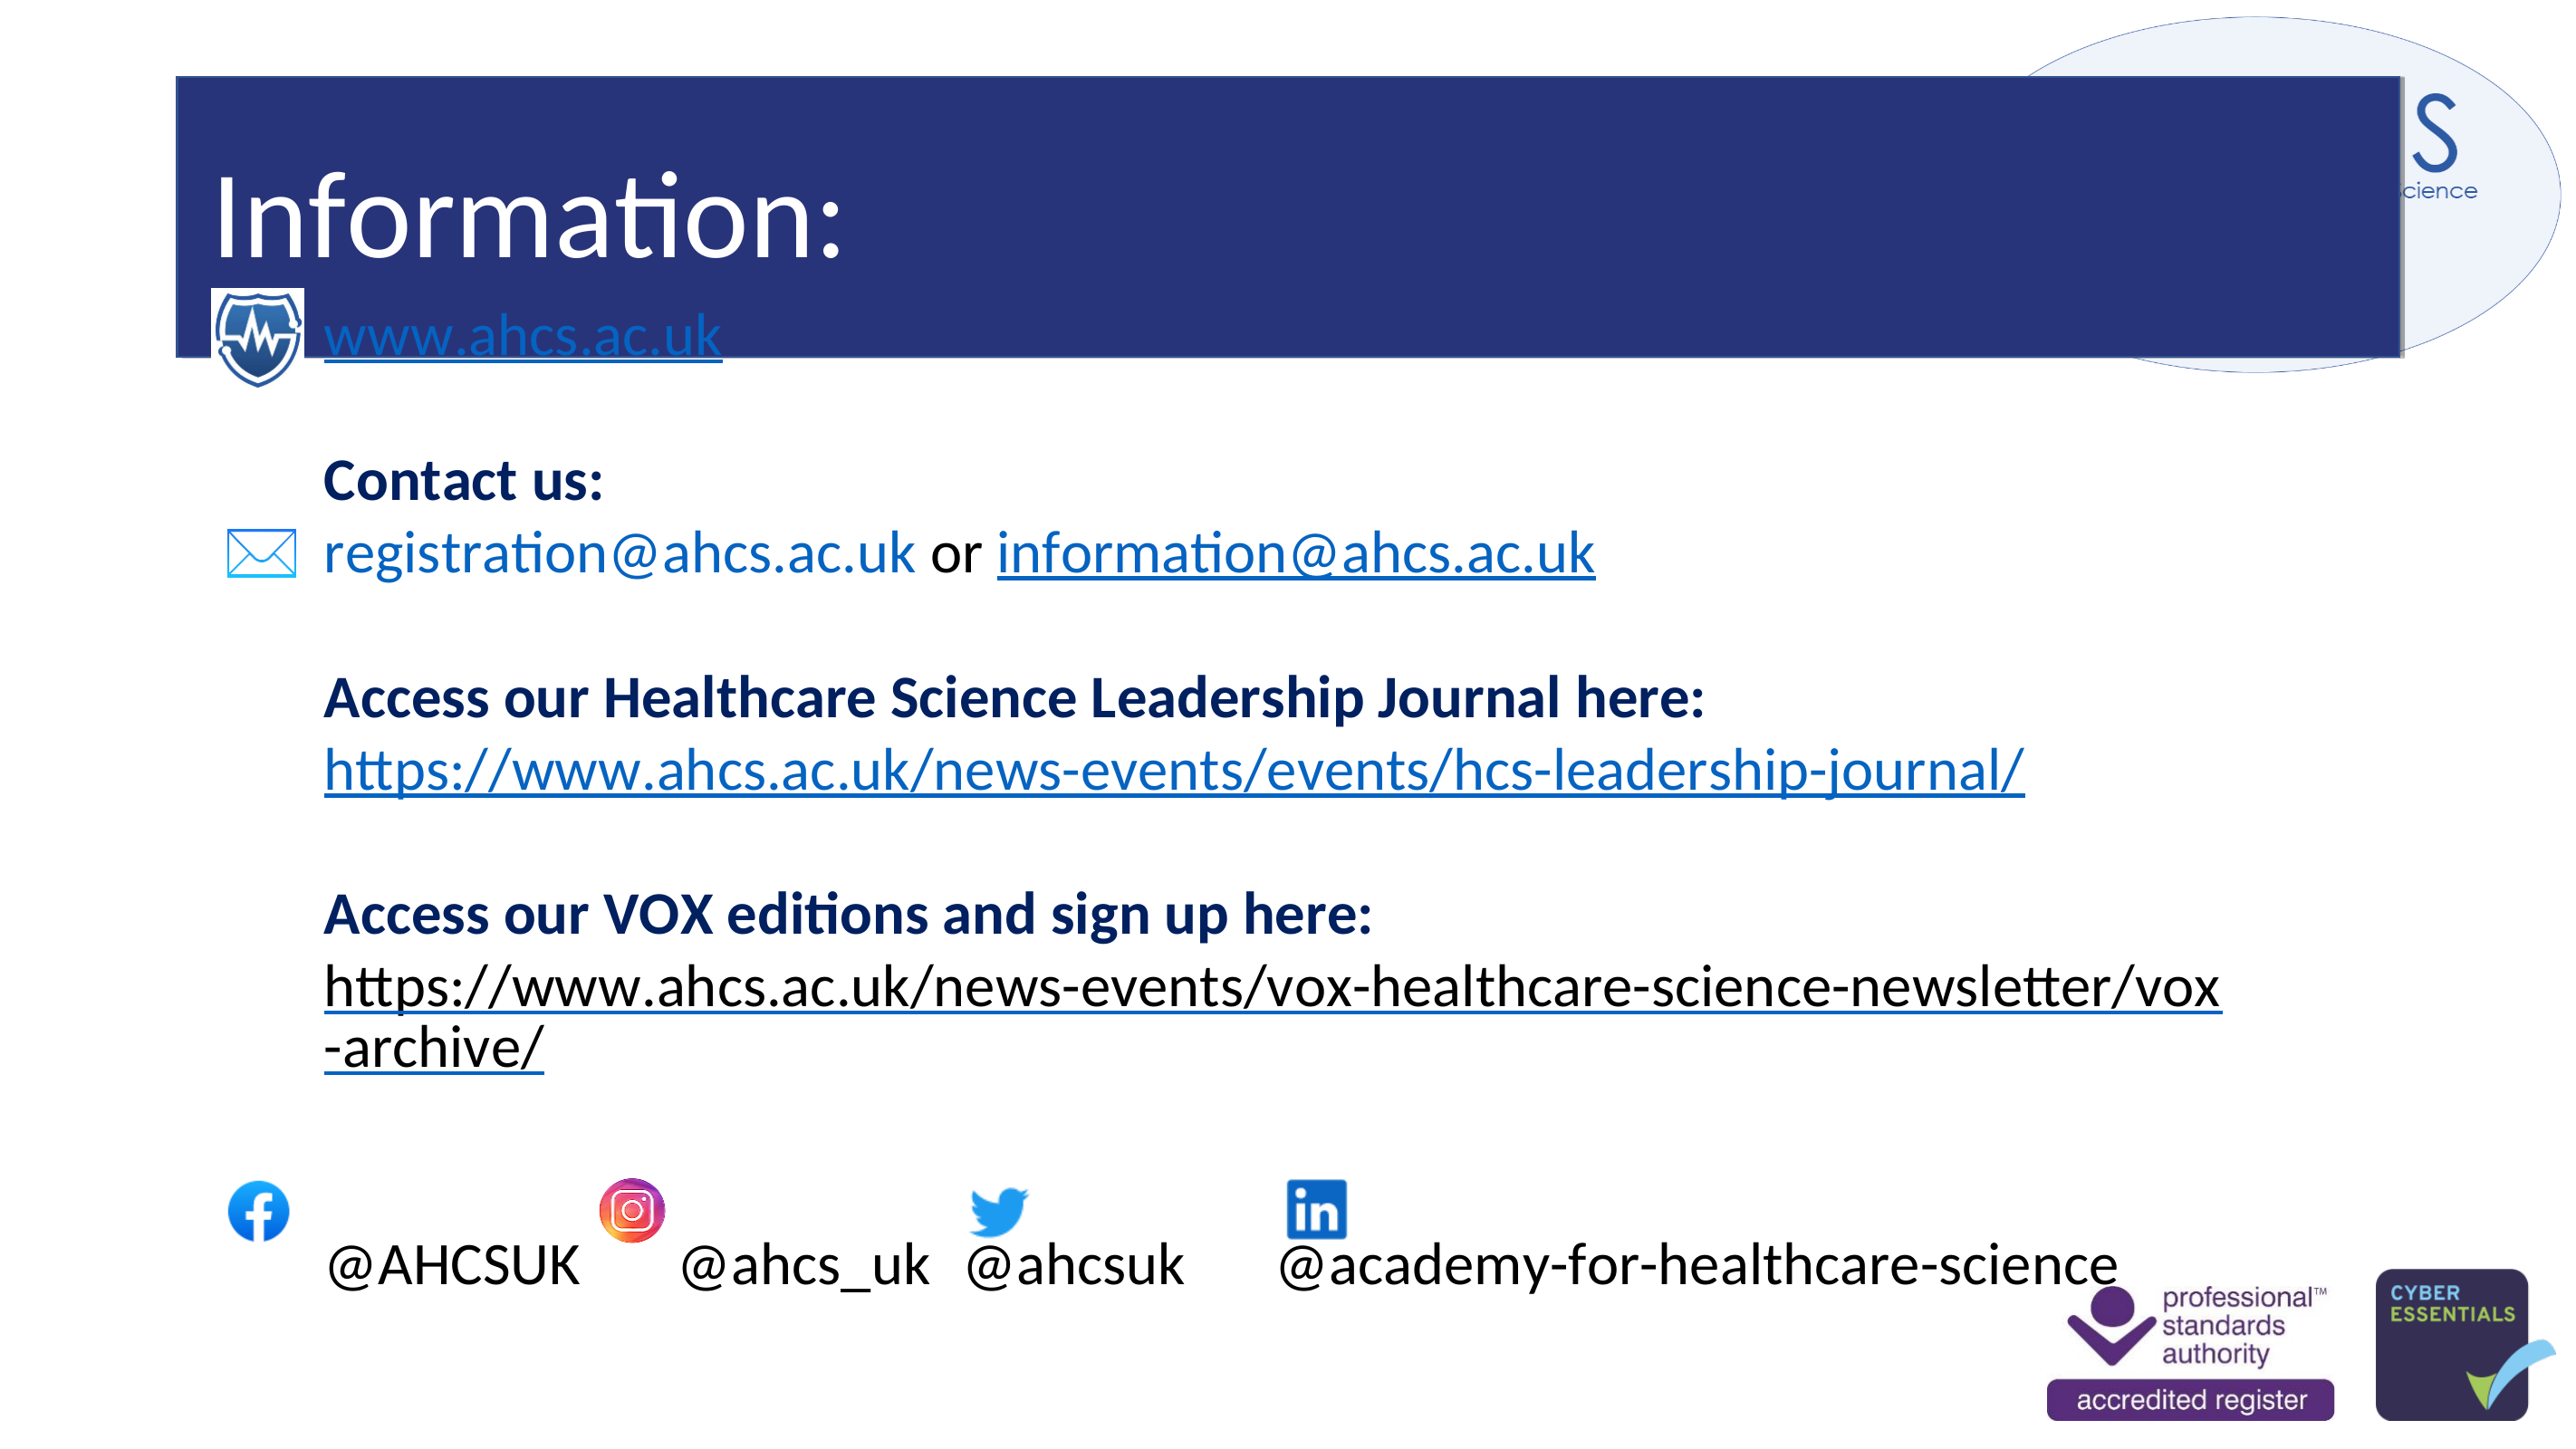

# Information:
www.ahcs.ac.uk
Contact us:
registration@ahcs.ac.uk or information@ahcs.ac.uk
Access our Healthcare Science Leadership Journal here:
https://www.ahcs.ac.uk/news-events/events/hcs-leadership-journal/
Access our VOX editions and sign up here:
https://www.ahcs.ac.uk/news-events/vox-healthcare-science-newsletter/vox-archive/
@AHCSUK	 @ahcs_uk	 @ahcsuk	 @academy-for-healthcare-science